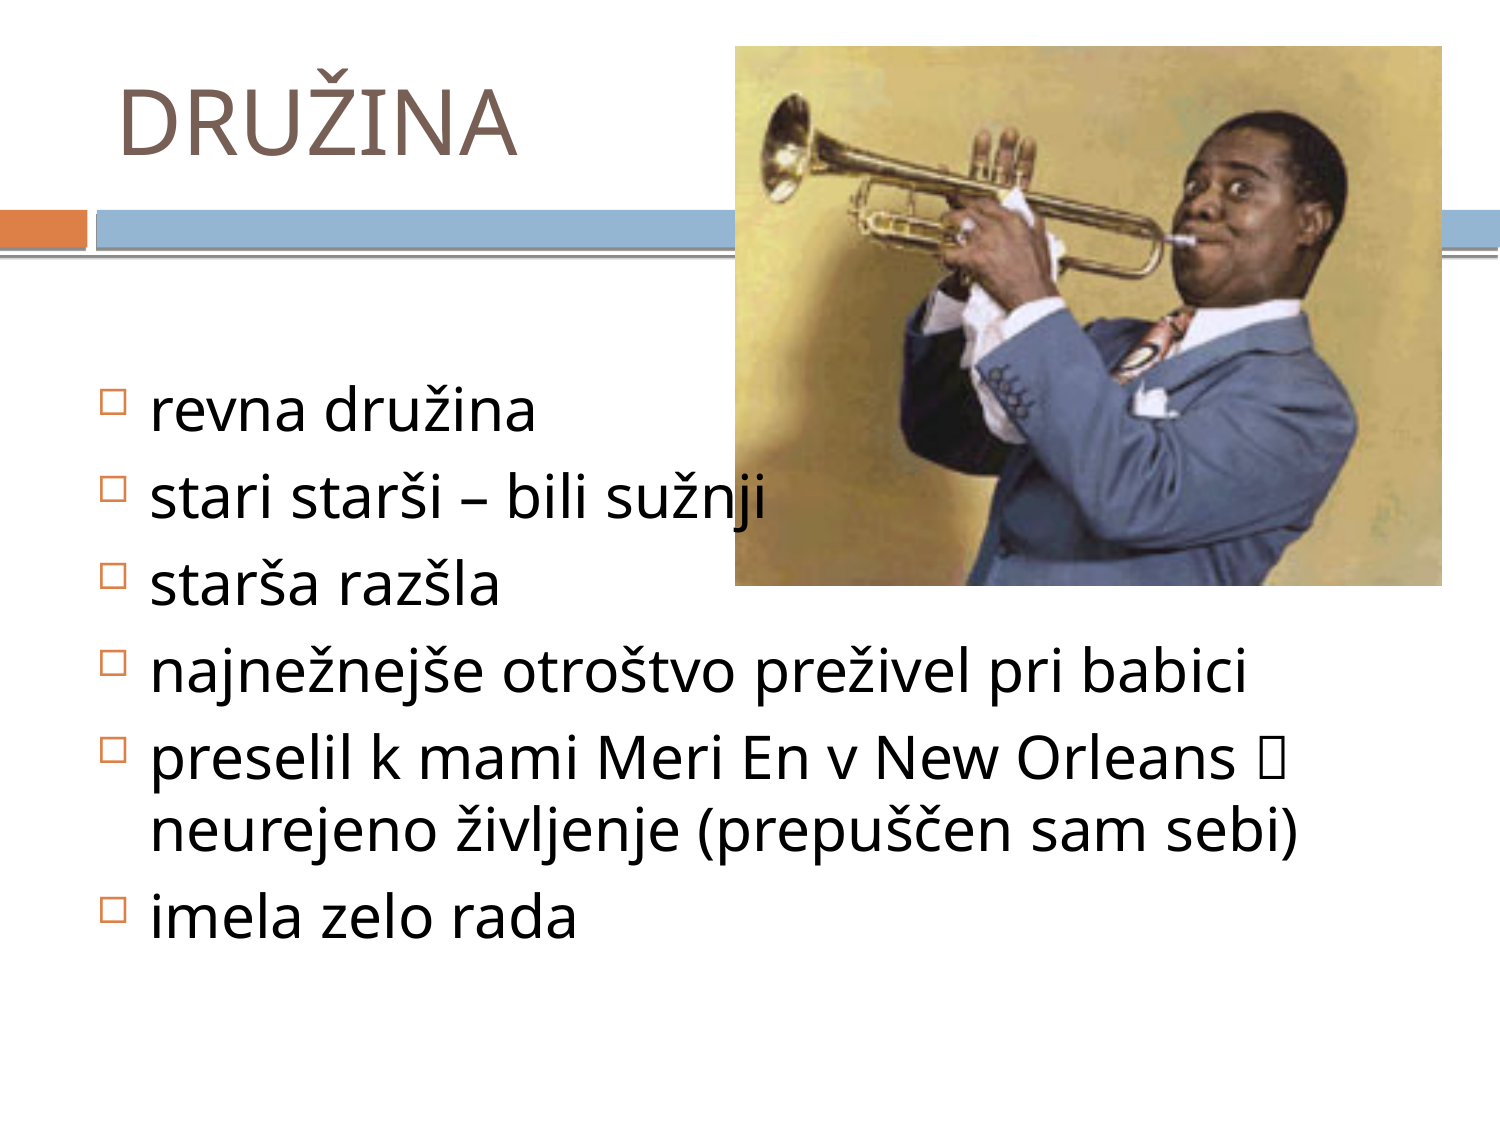

# DRUŽINA
revna družina
stari starši – bili sužnji
starša razšla
najnežnejše otroštvo preživel pri babici
preselil k mami Meri En v New Orleans  neurejeno življenje (prepuščen sam sebi)
imela zelo rada